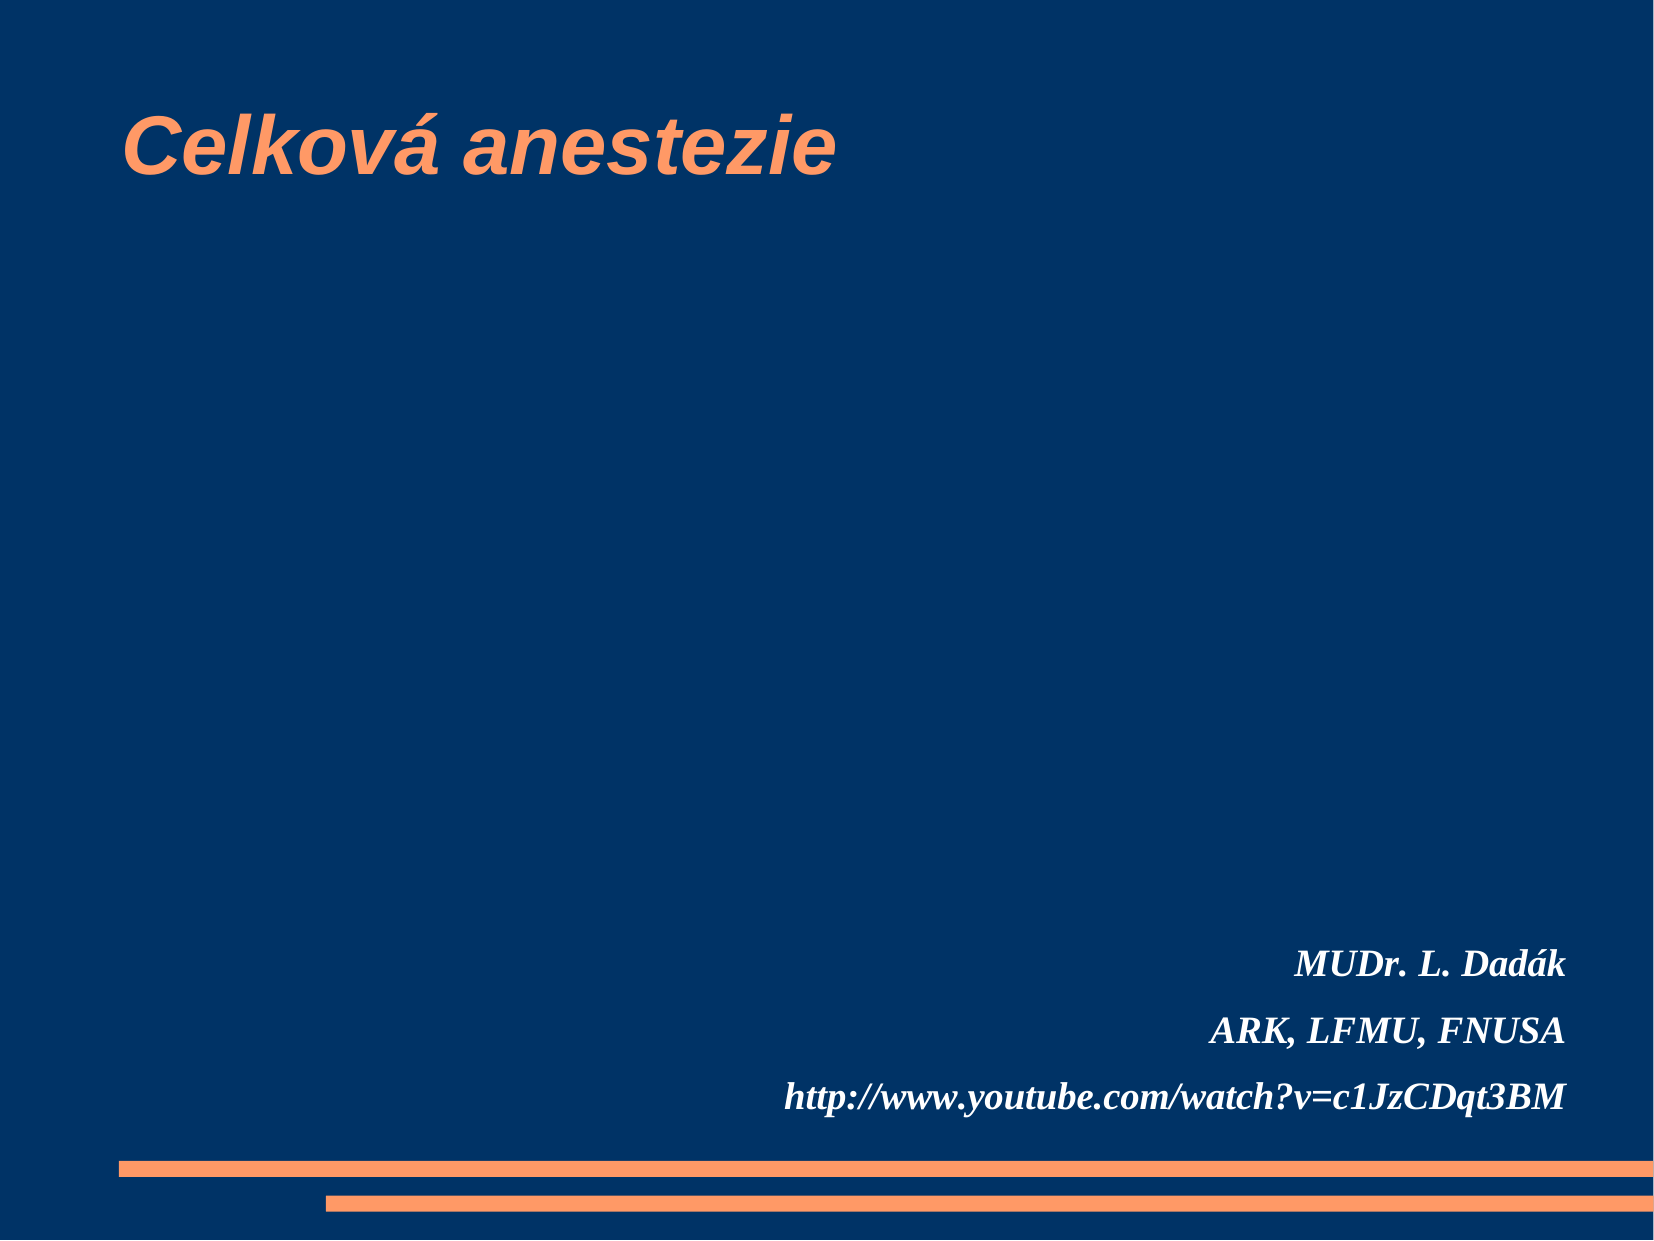

# Celková anestezie
MUDr. L. Dadák
ARK, LFMU, FNUSA
http://www.youtube.com/watch?v=c1JzCDqt3BM